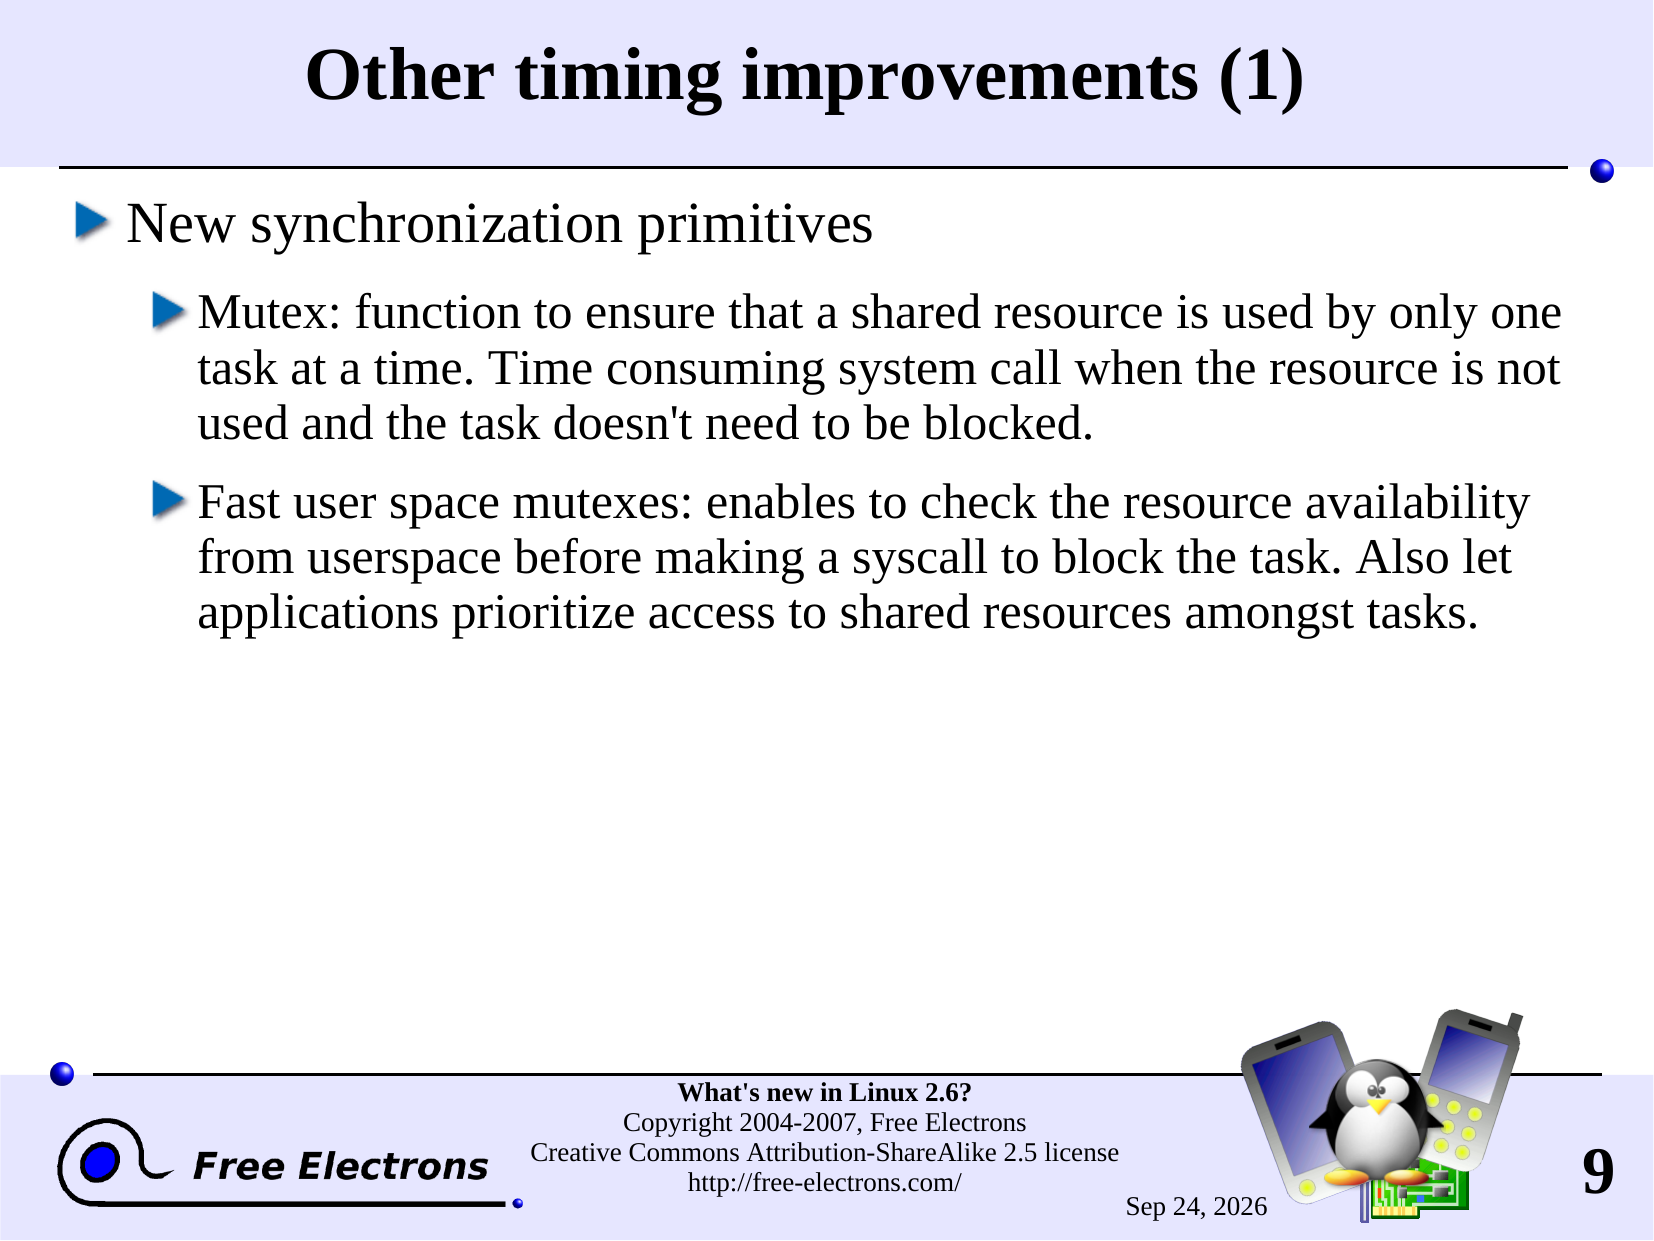

# Other timing improvements (1)
New synchronization primitives
Mutex: function to ensure that a shared resource is used by only one task at a time. Time consuming system call when the resource is not used and the task doesn't need to be blocked.
Fast user space mutexes: enables to check the resource availability from userspace before making a syscall to block the task. Also let applications prioritize access to shared resources amongst tasks.